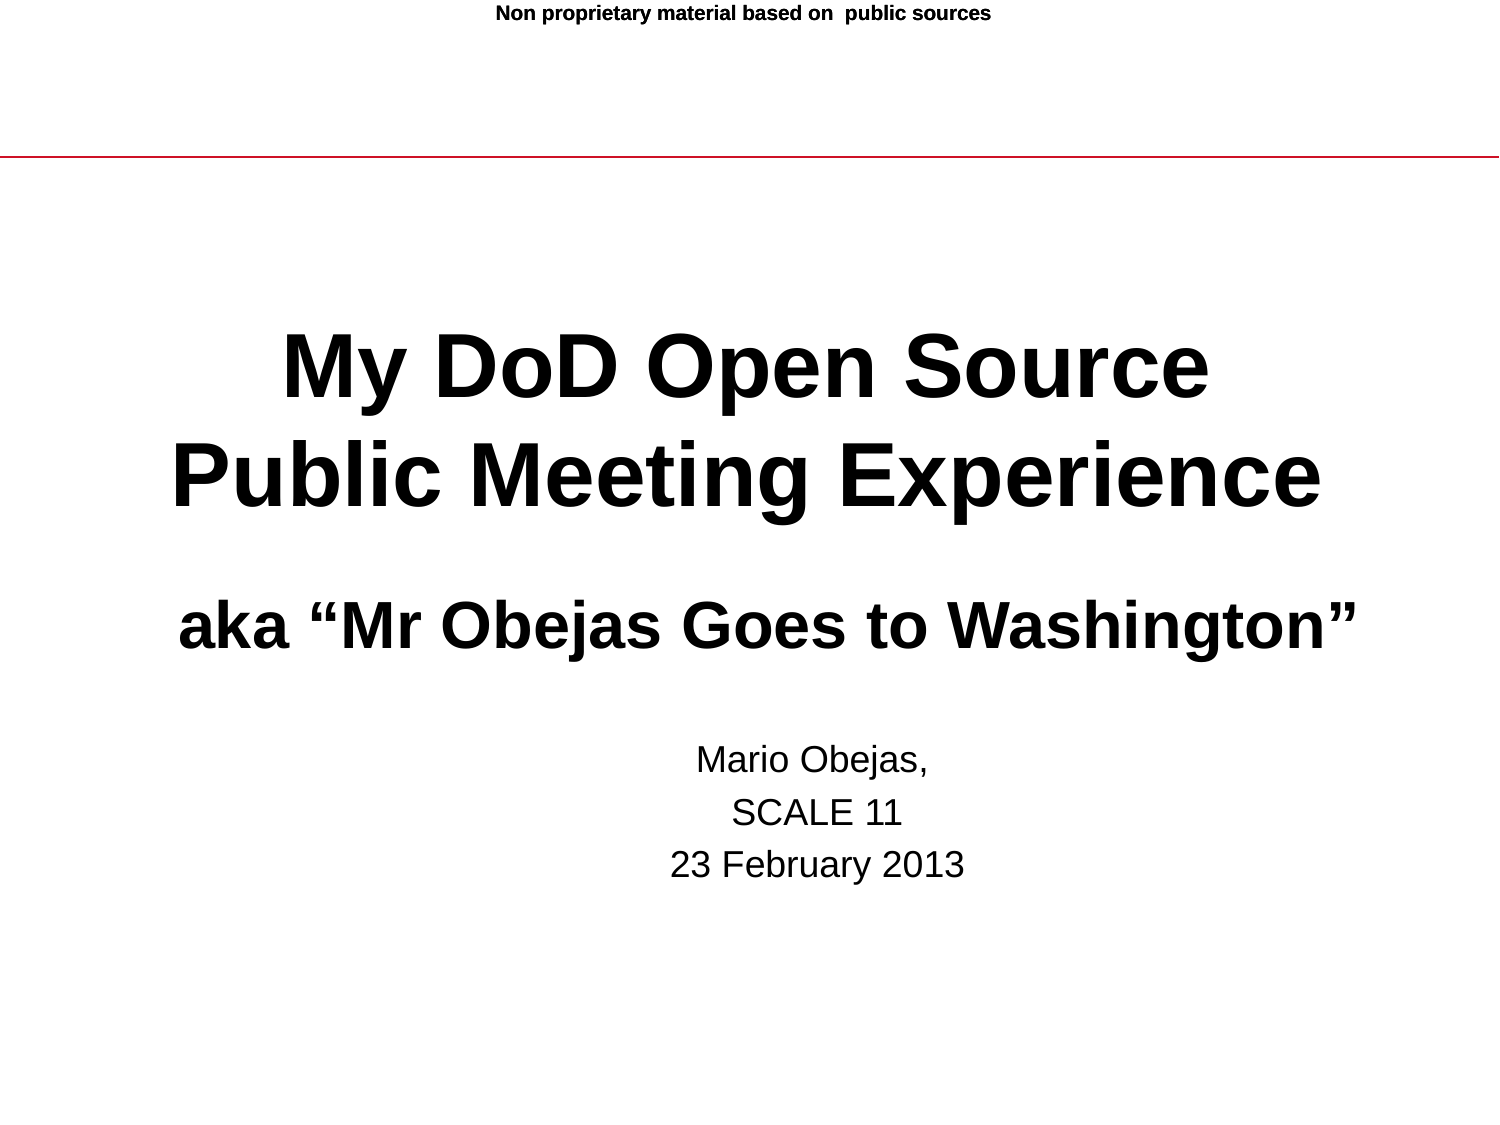

Non proprietary material based on public sources
# My DoD Open Source Public Meeting Experience
aka “Mr Obejas Goes to Washington”
Mario Obejas,
SCALE 11
23 February 2013